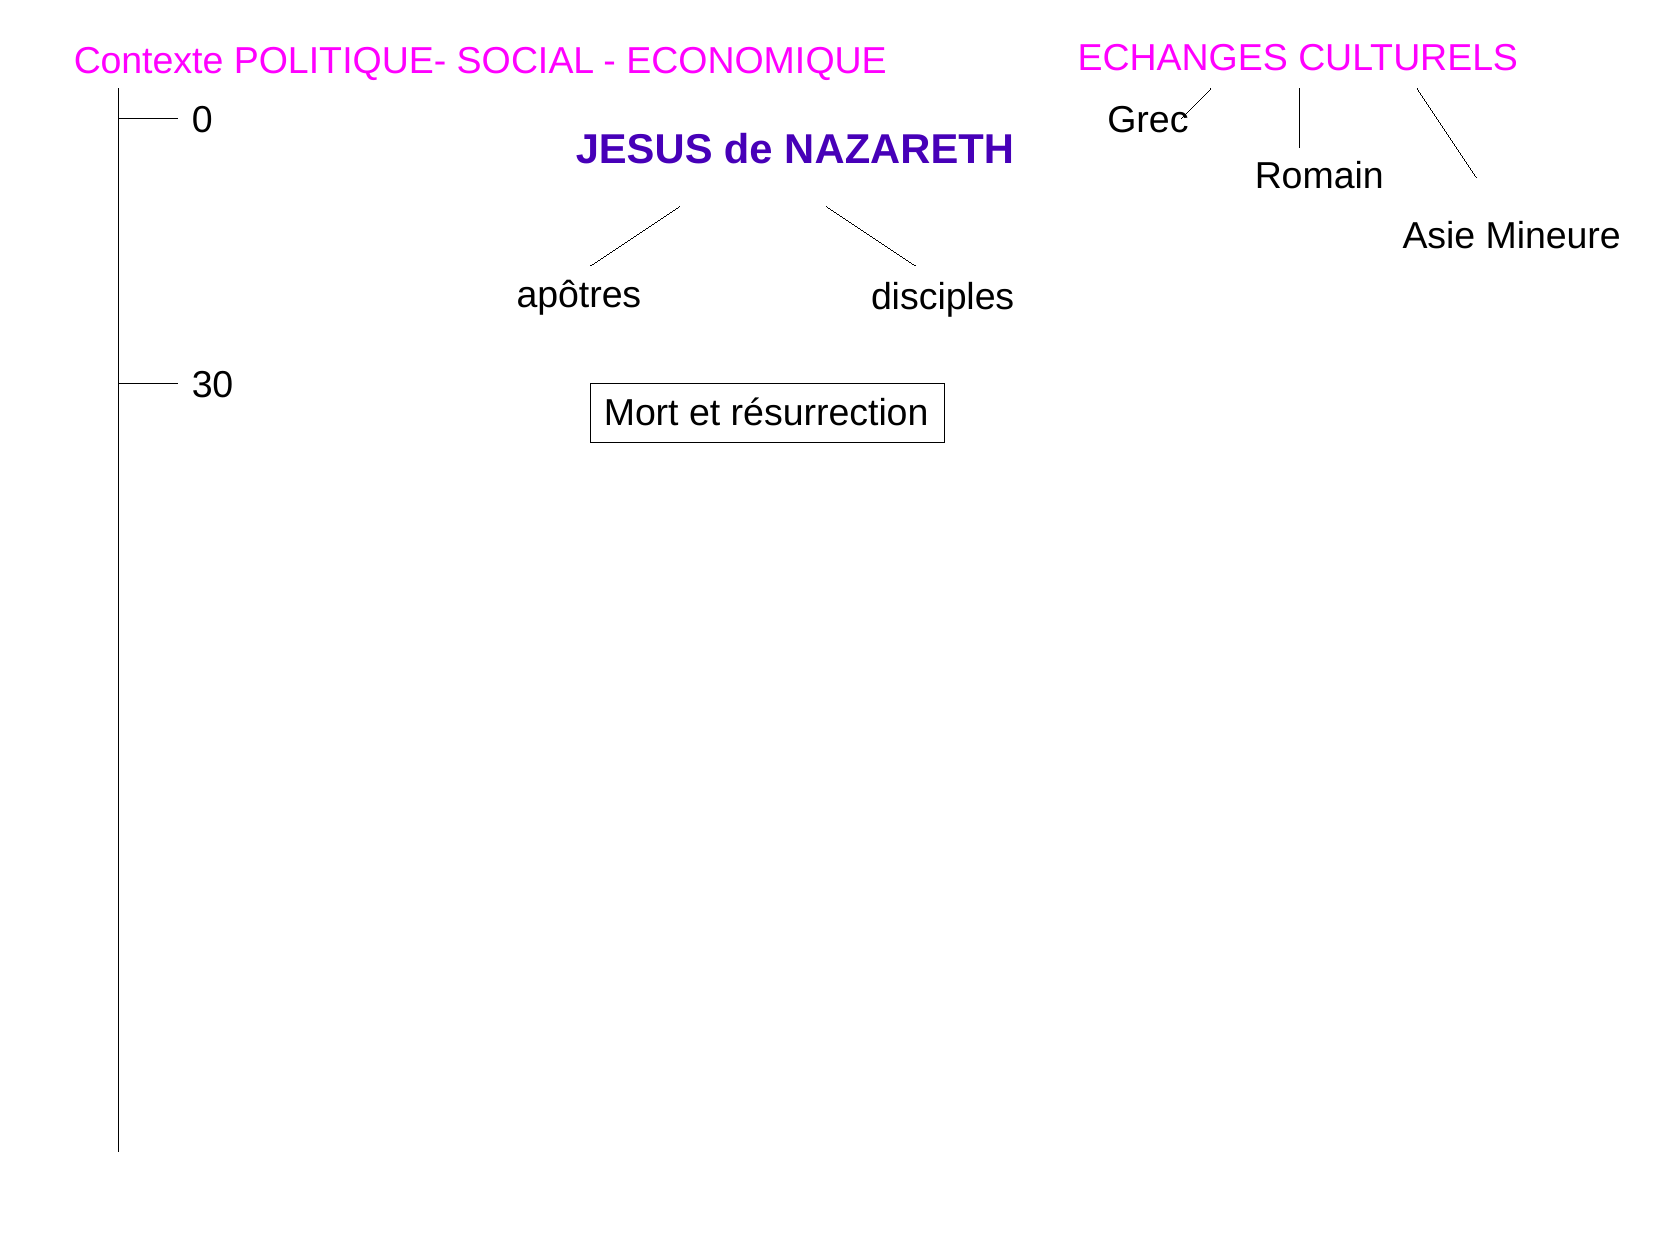

ECHANGES CULTURELS
Grec
Romain
Asie Mineure
Contexte POLITIQUE- SOCIAL - ECONOMIQUE
0
JESUS de NAZARETH
apôtres
disciples
30
Mort et résurrection